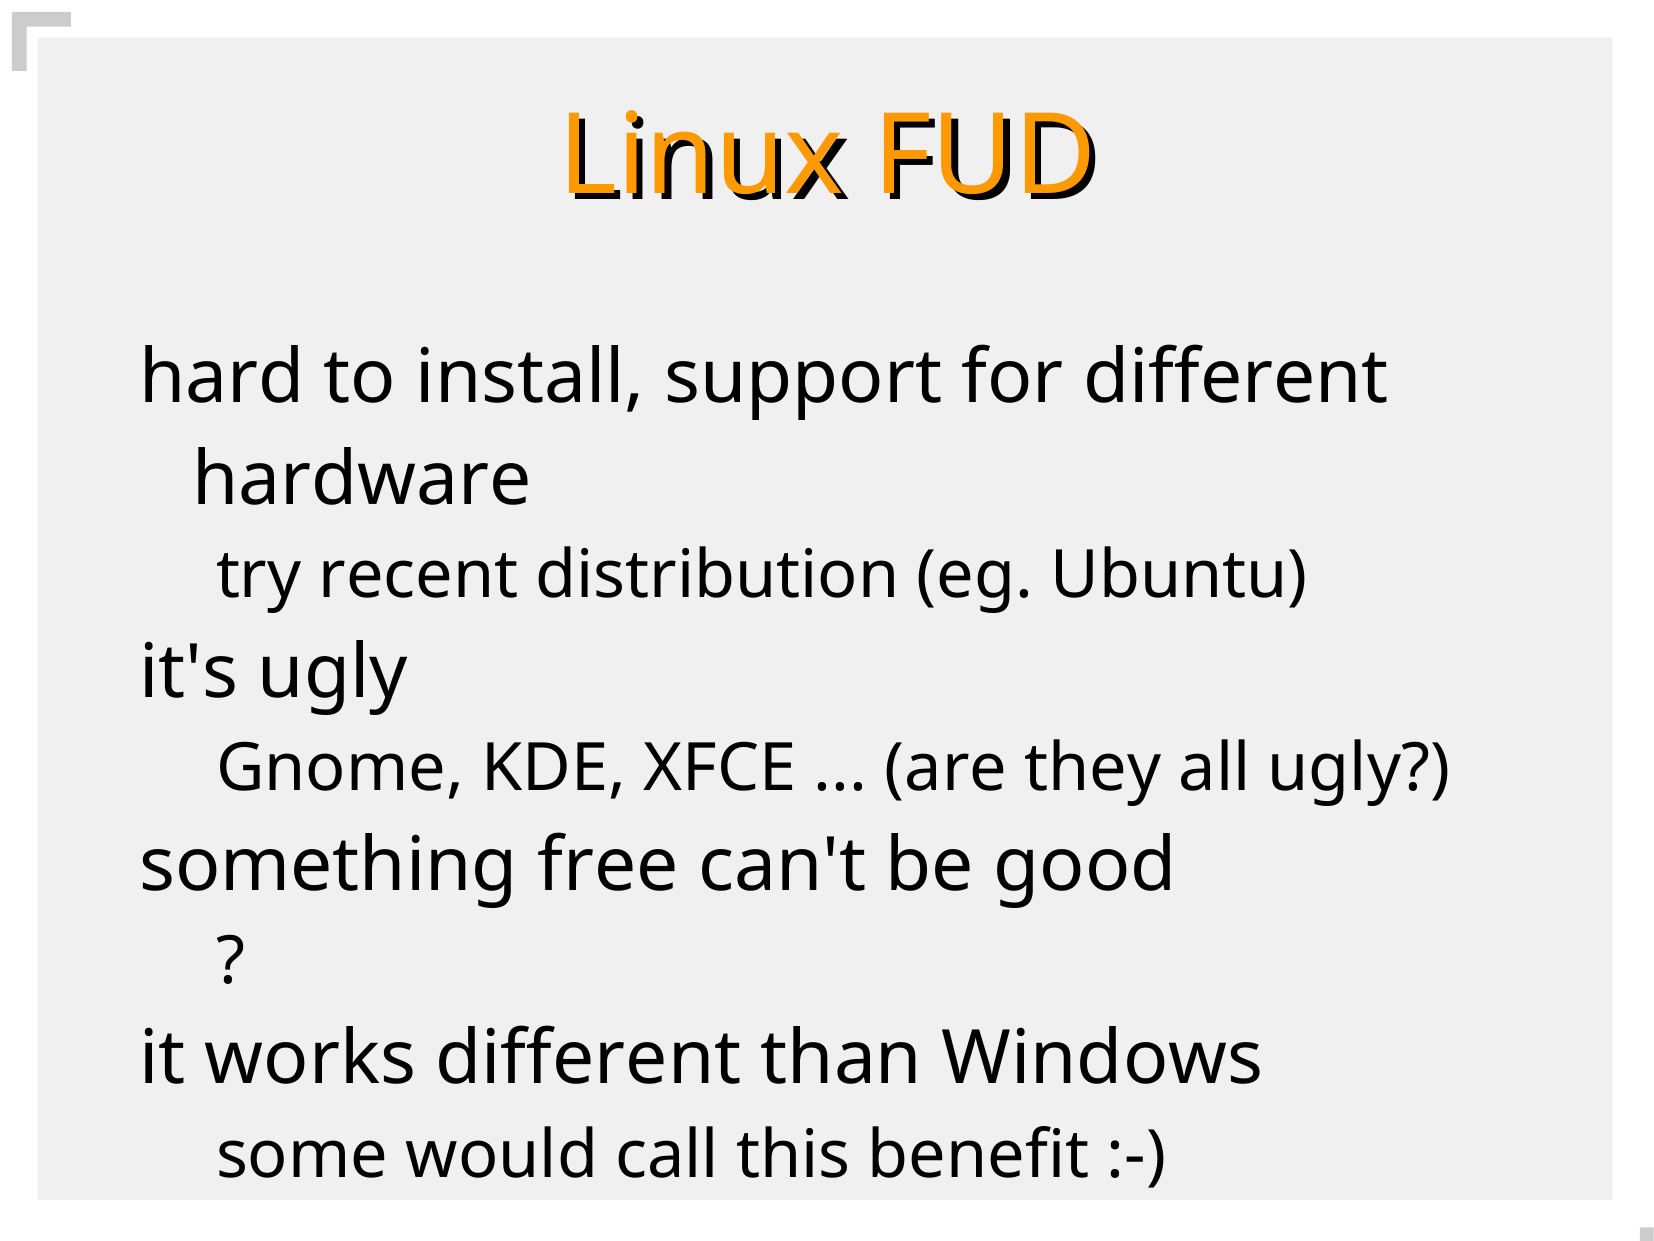

# Linux FUD
hard to install, support for different hardware
try recent distribution (eg. Ubuntu)
it's ugly
Gnome, KDE, XFCE ... (are they all ugly?)
something free can't be good
?
it works different than Windows
some would call this benefit :-)